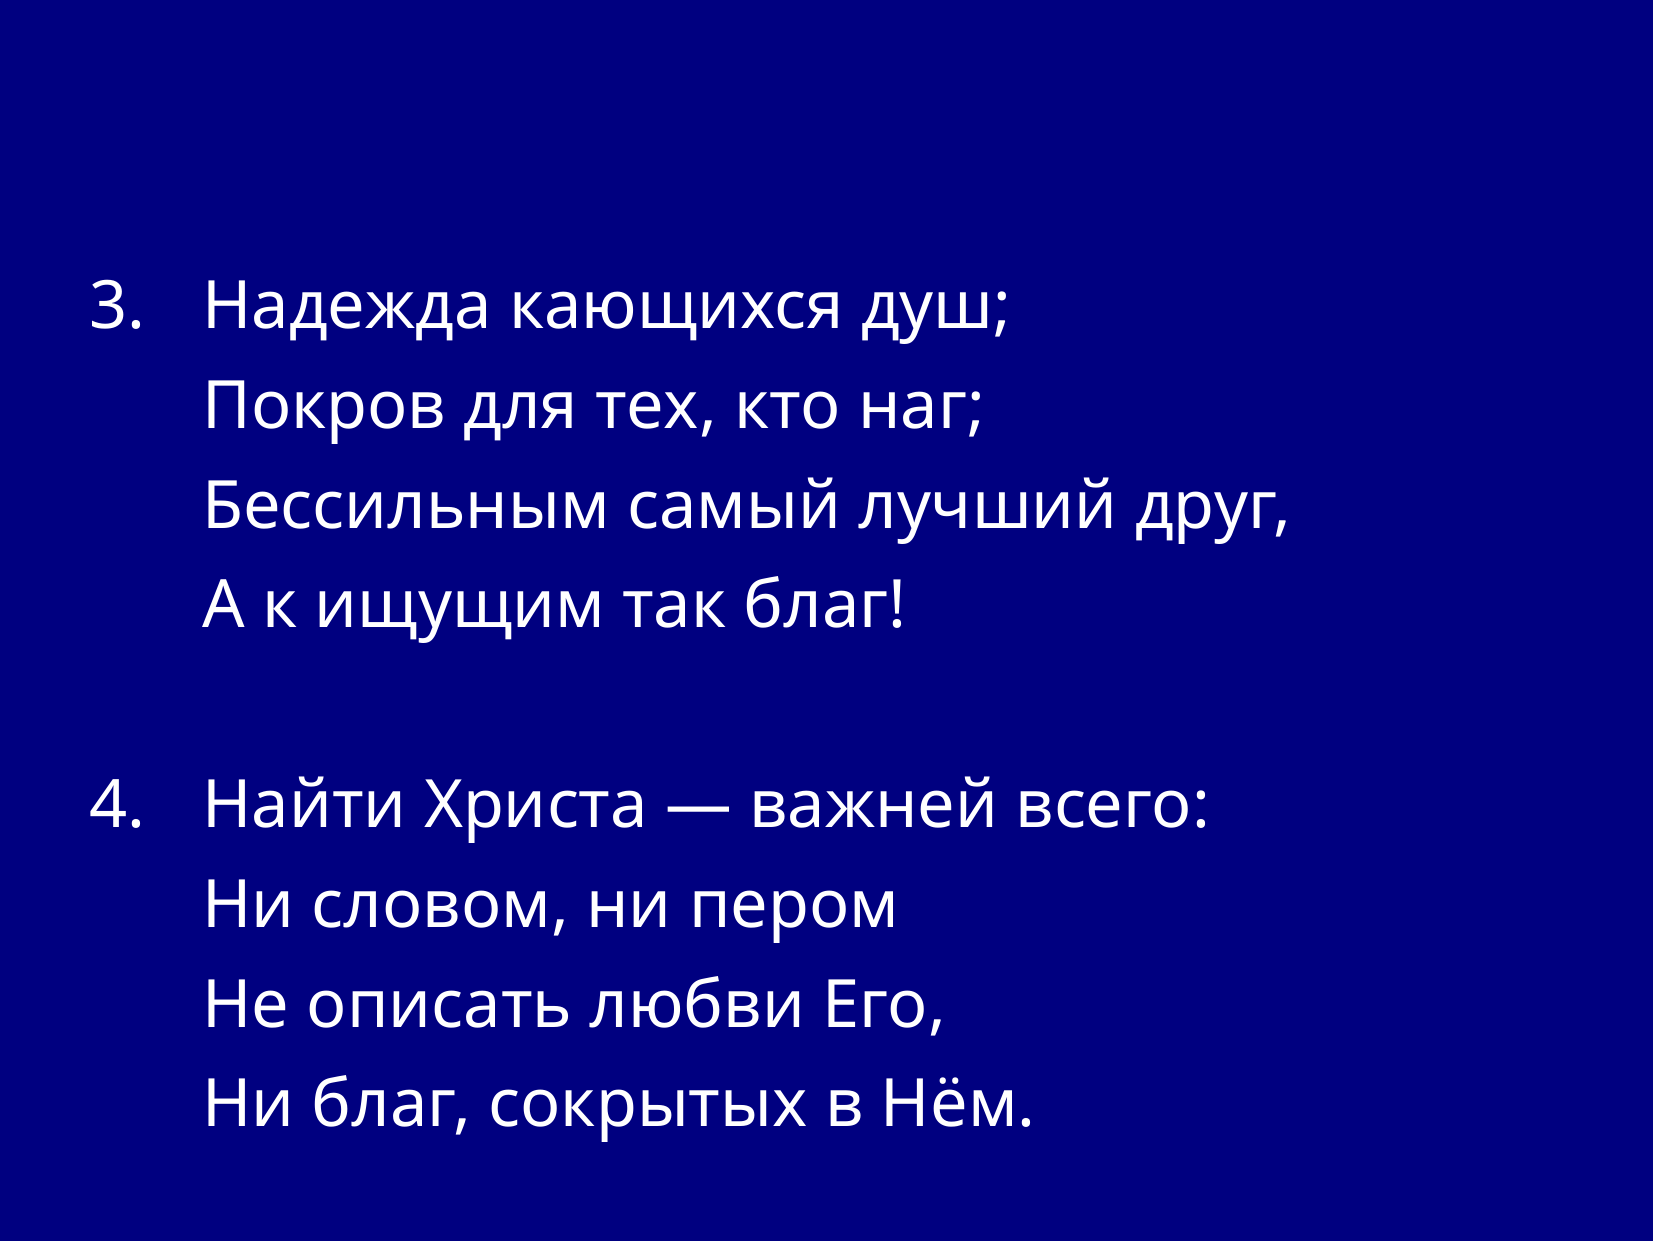

3.	Надежда кающихся душ;
	Покров для тех, кто наг;
	Бессильным самый лучший друг,
	А к ищущим так благ!
4.	Найти Христа — важней всего:
	Ни словом, ни пером
	Не описать любви Его,
	Ни благ, сокрытых в Нём.